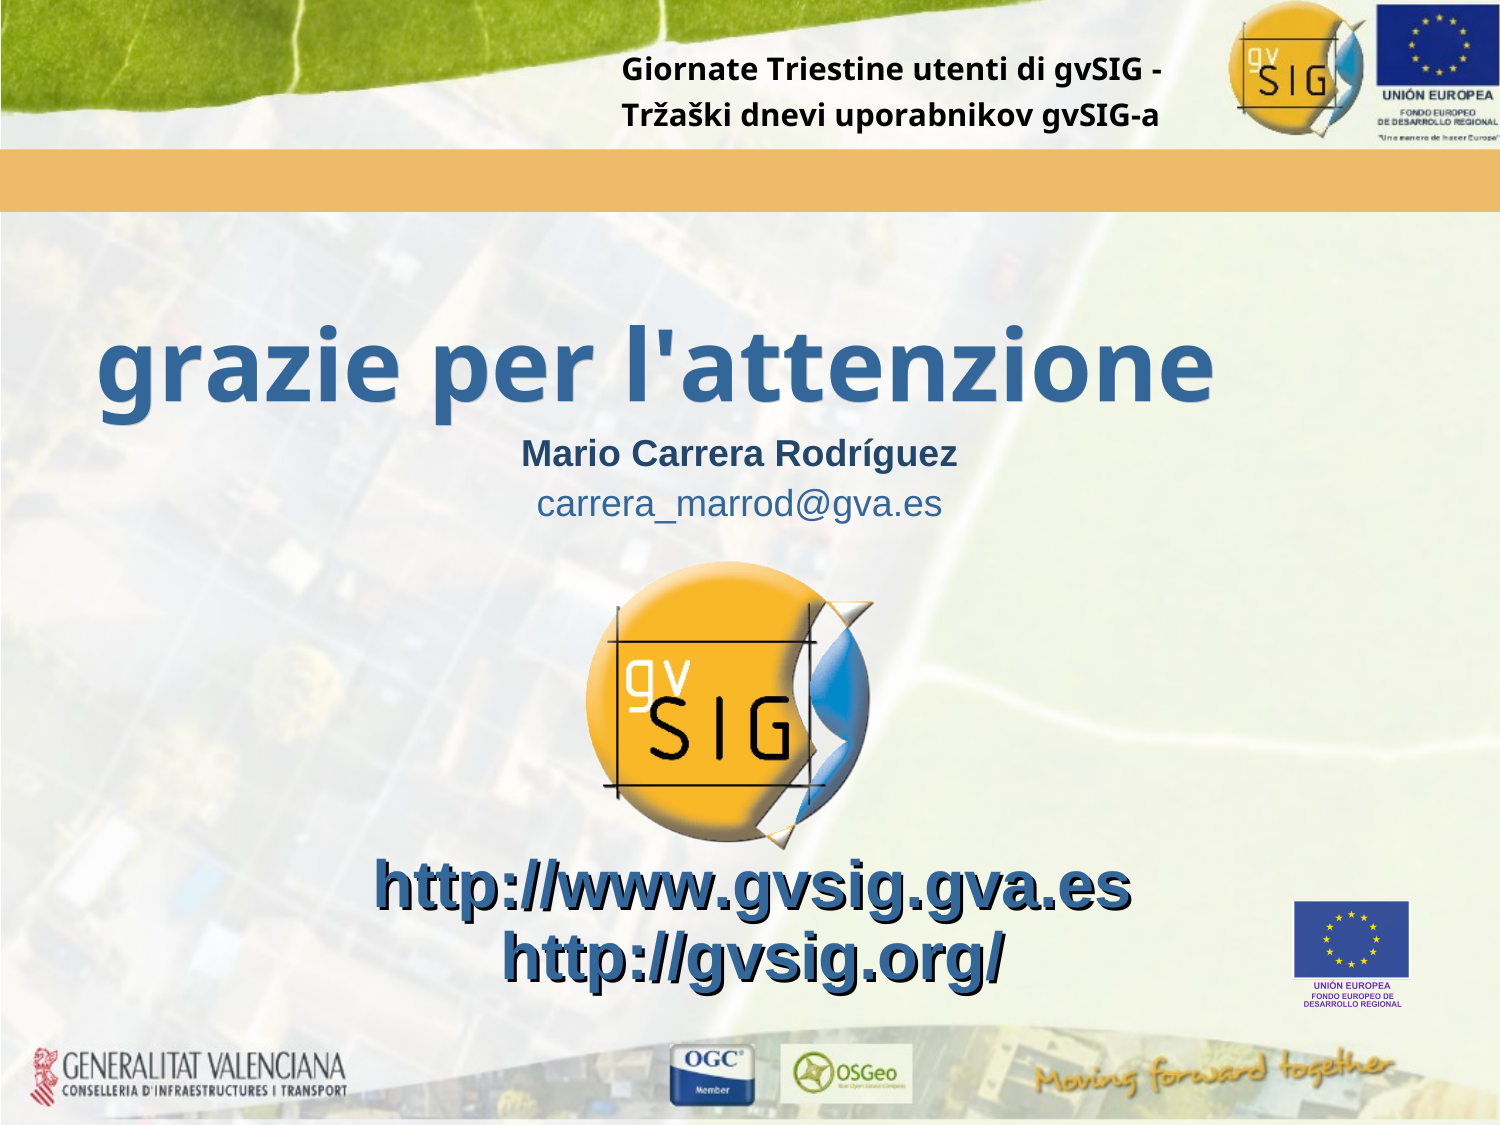

grazie per l'attenzione
Mario Carrera Rodríguez
carrera_marrod@gva.es
http://www.gvsig.gva.es
http://gvsig.org/